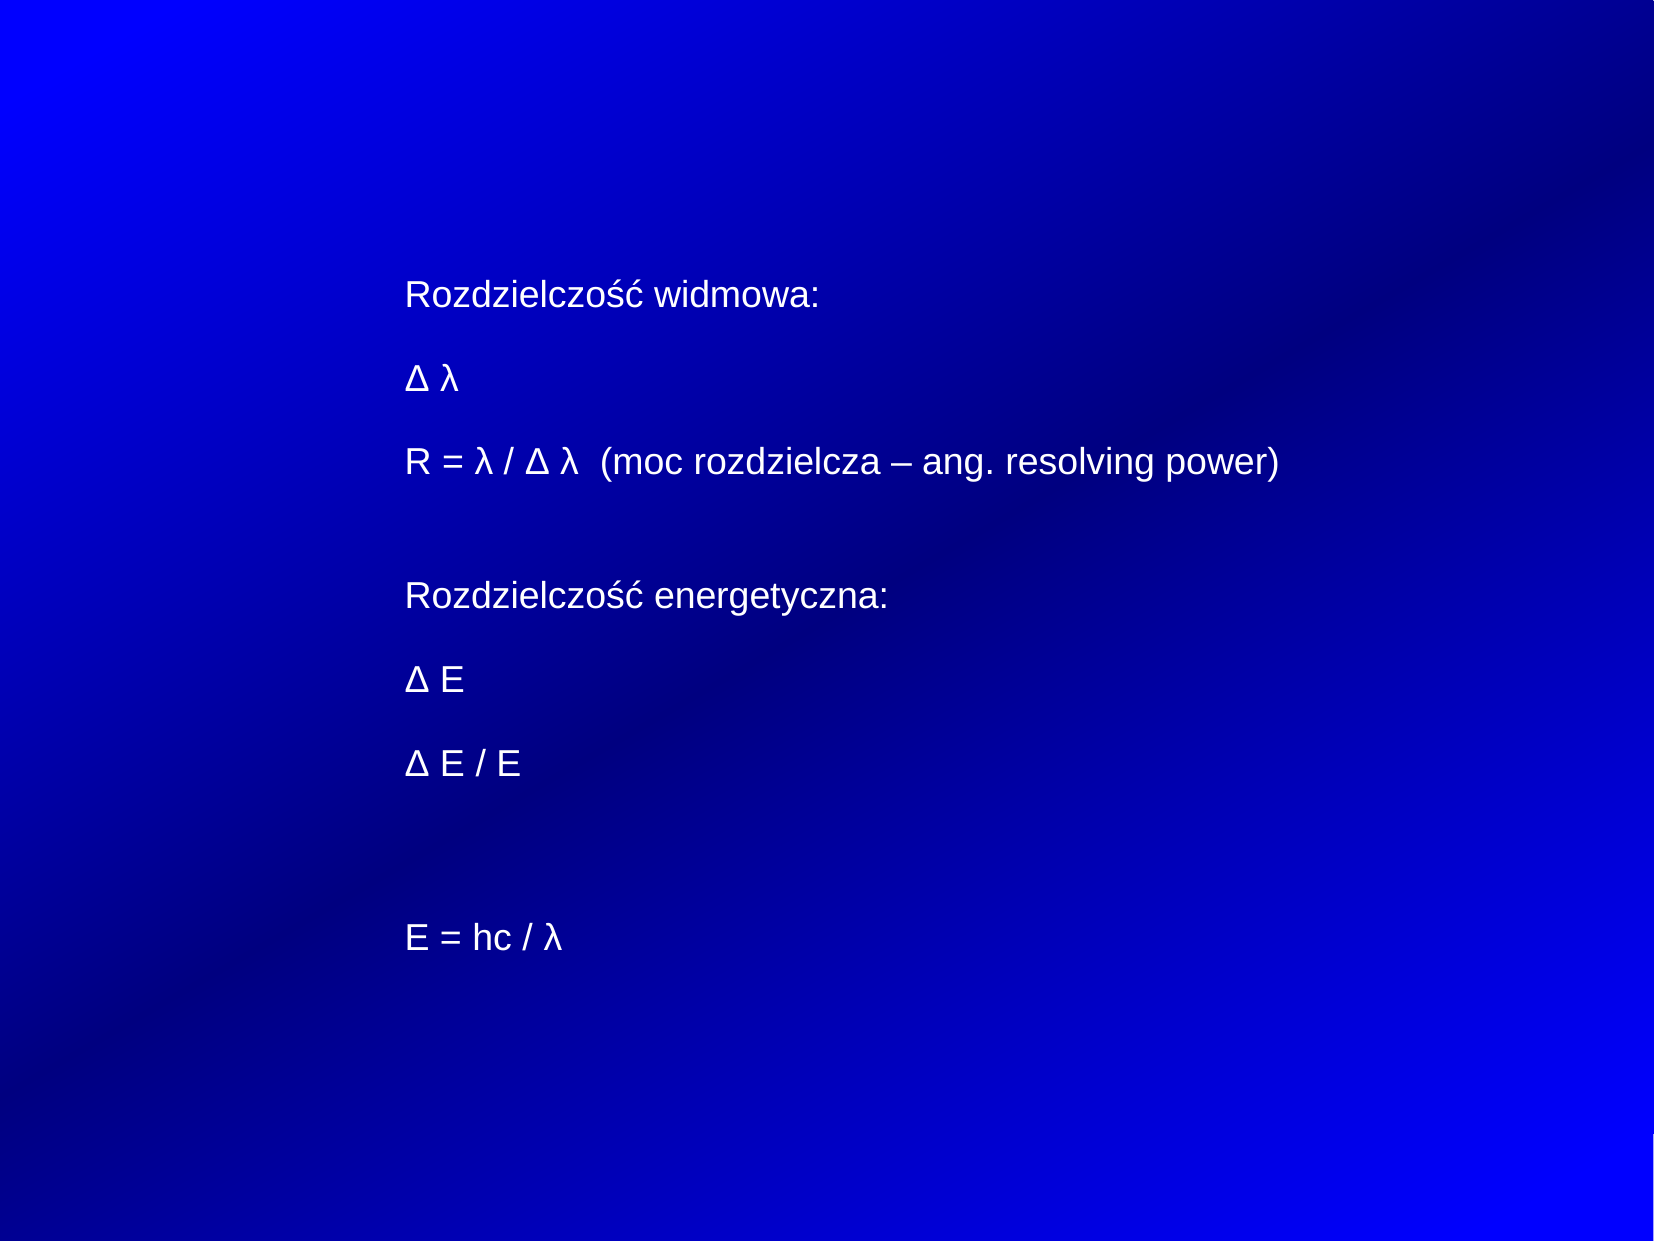

Rozdzielczość widmowa:
Δ λ
R = λ / Δ λ (moc rozdzielcza – ang. resolving power)
Rozdzielczość energetyczna:
Δ E
Δ E / E
E = hc / λ